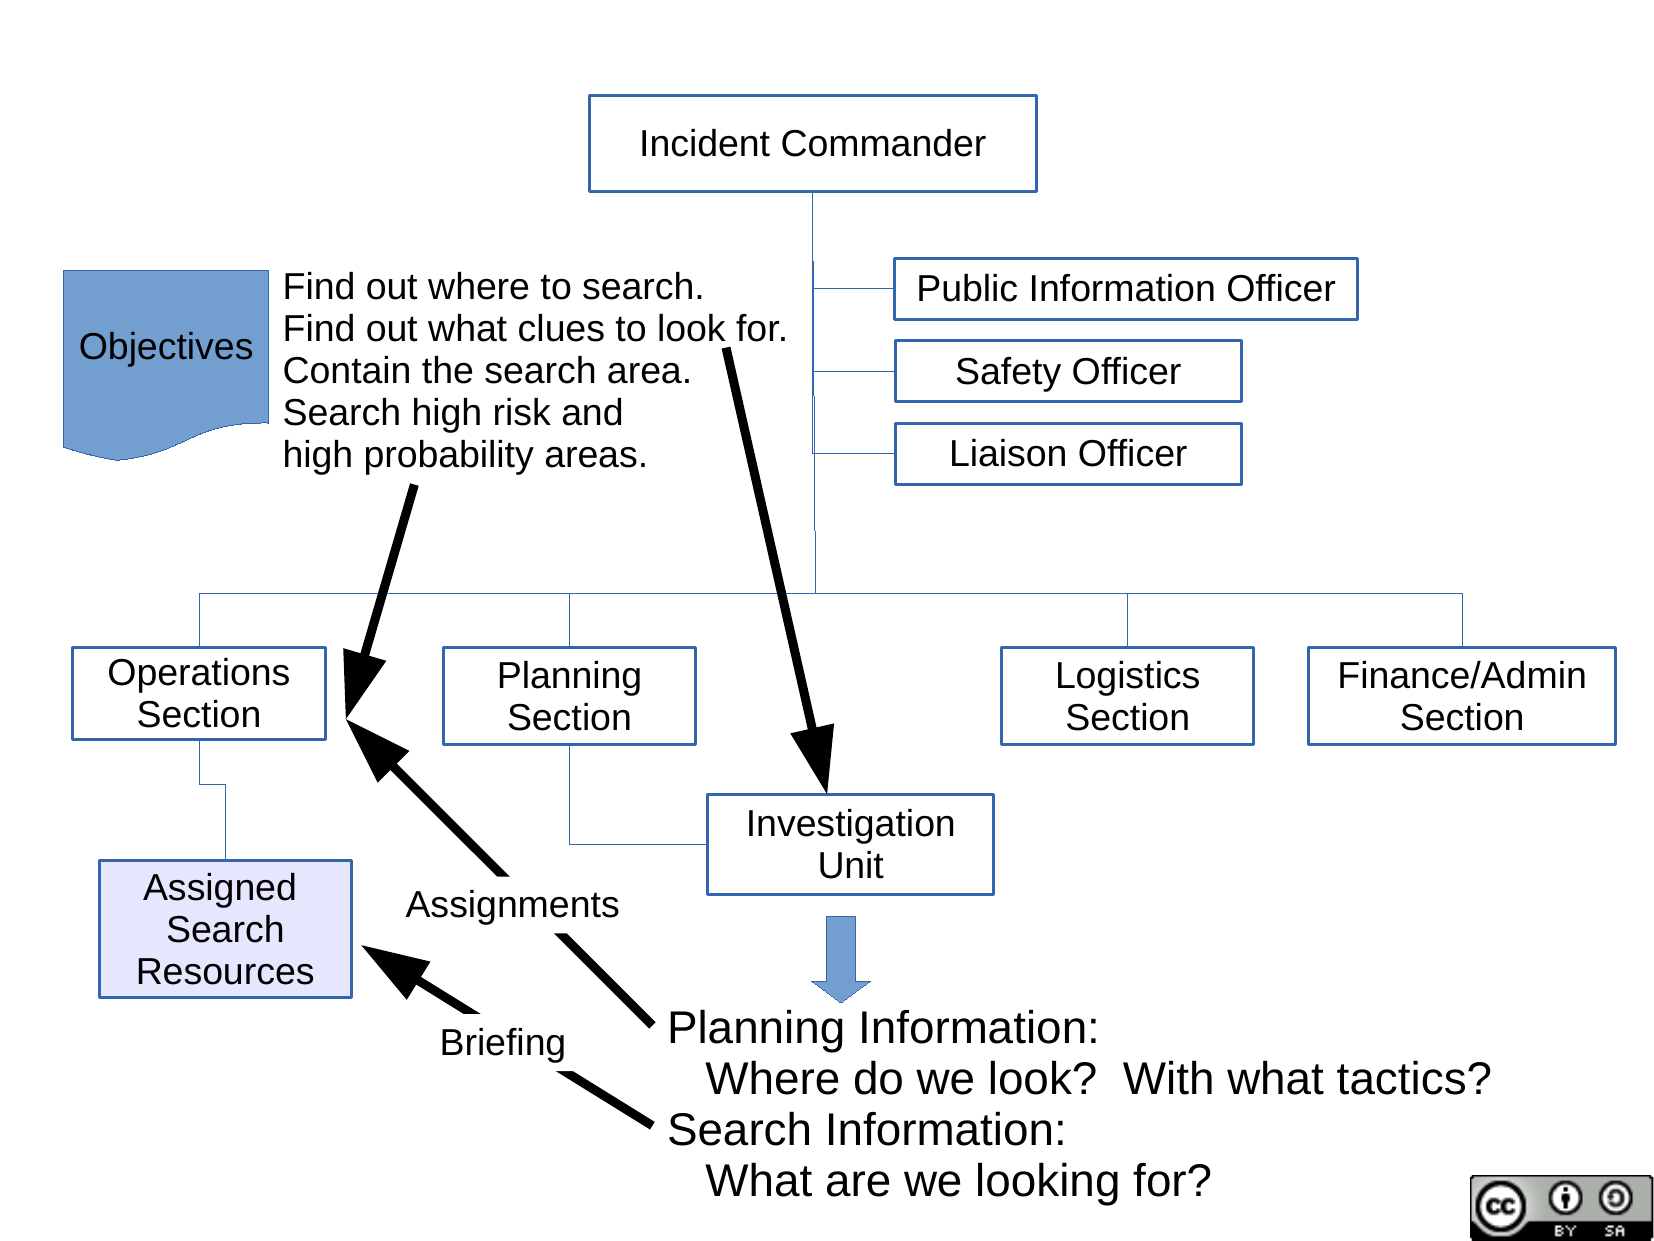

Incident Commander
Find out where to search.
Find out what clues to look for.
Contain the search area.
Search high risk and
high probability areas.
Public Information Officer
Objectives
Safety Officer
Liaison Officer
Assigned
Search
Resources
Assignments
Briefing
Operations
Section
Logistics
Section
Finance/Admin
Section
Planning
Section
Investigation
Unit
Planning Information:
 Where do we look? With what tactics?
Search Information:
 What are we looking for?